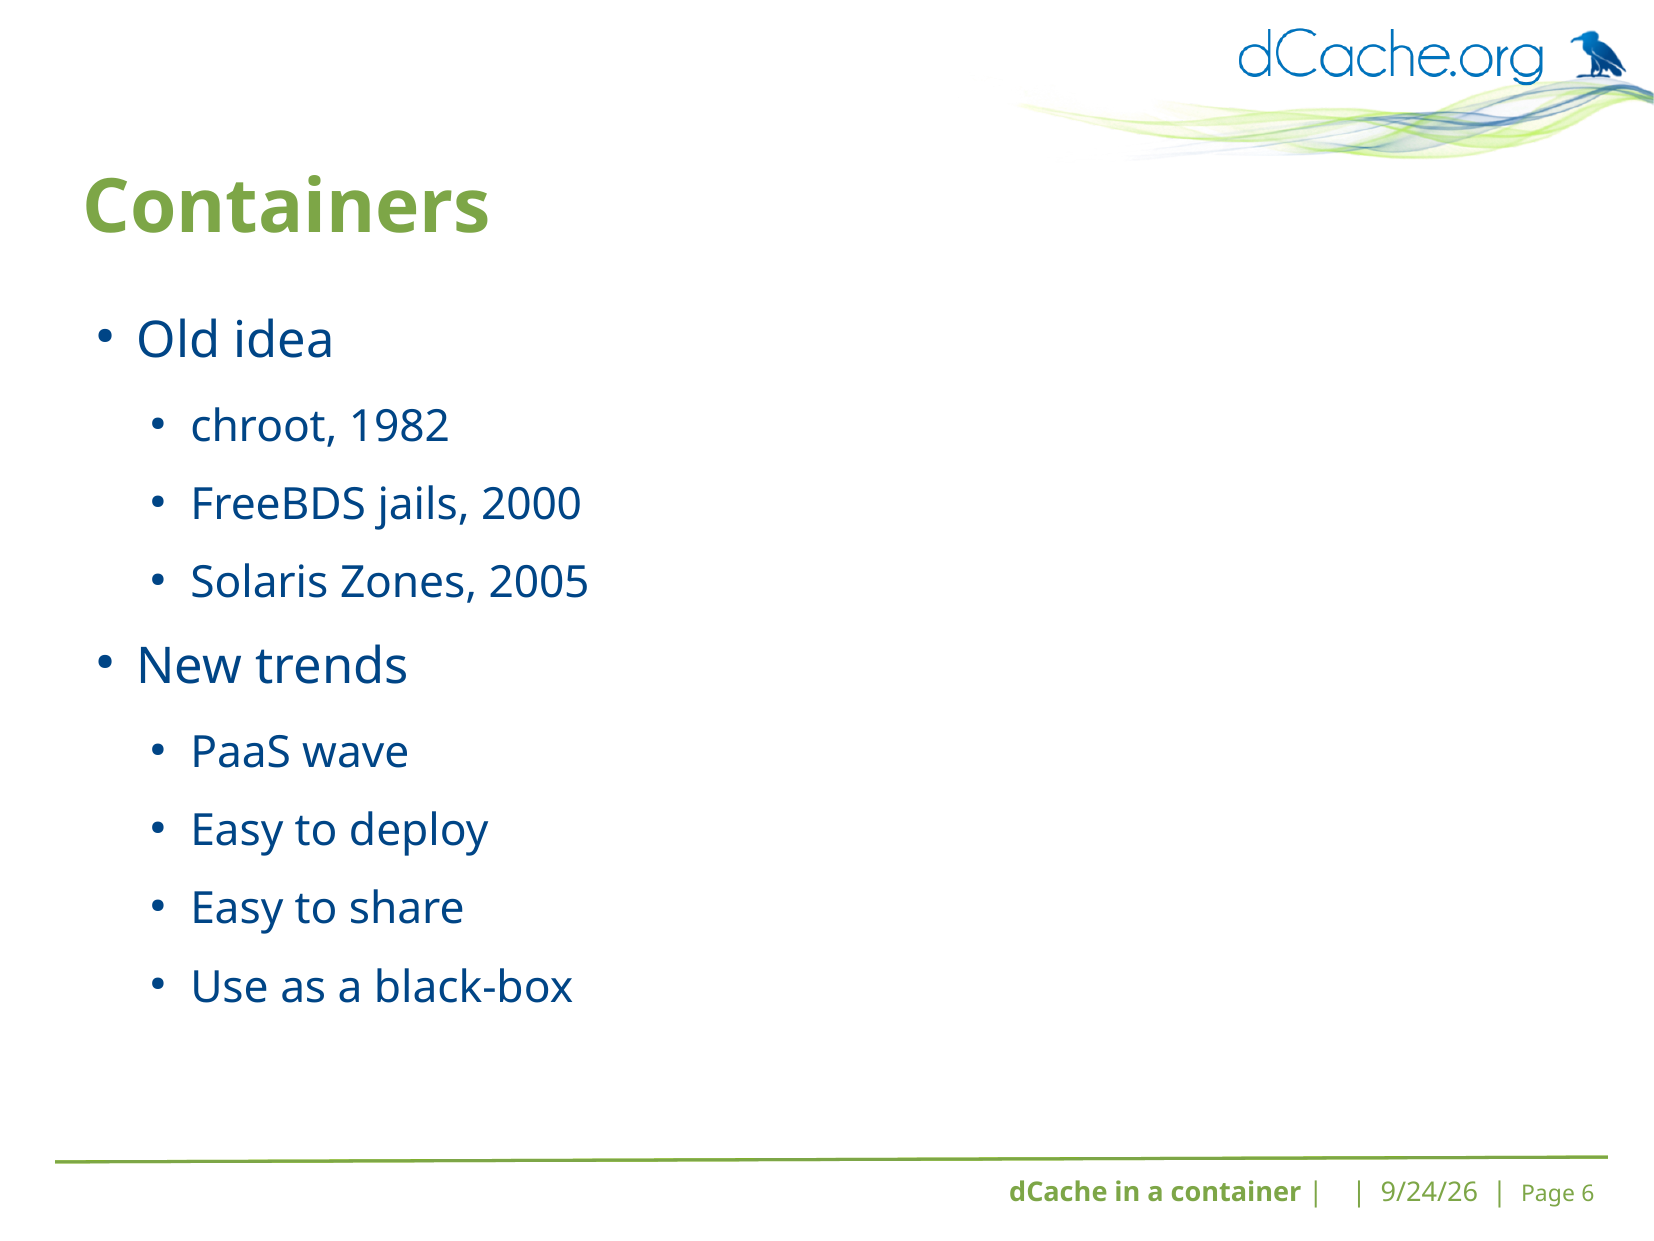

# Containers
Old idea
chroot, 1982
FreeBDS jails, 2000
Solaris Zones, 2005
New trends
PaaS wave
Easy to deploy
Easy to share
Use as a black-box
6